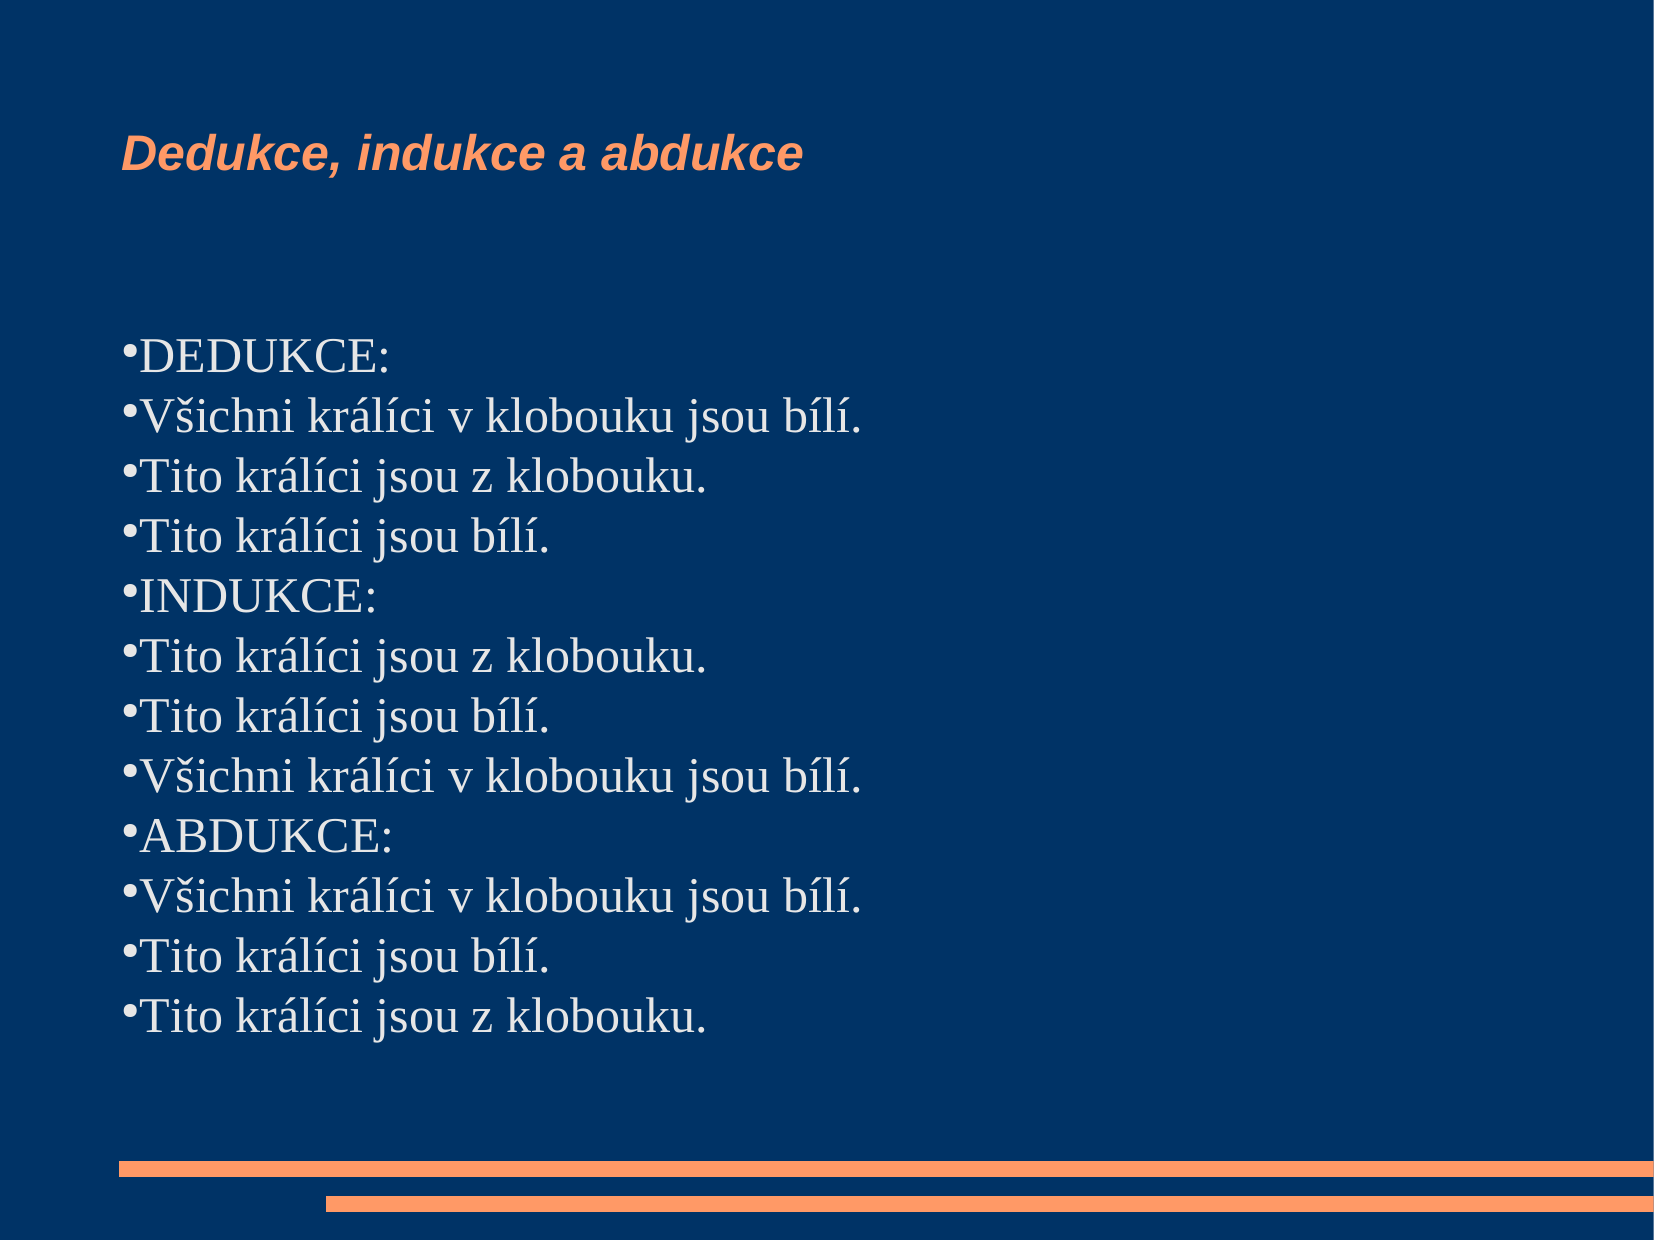

# Dedukce, indukce a abdukce
DEDUKCE:
Všichni králíci v klobouku jsou bílí.
Tito králíci jsou z klobouku.
Tito králíci jsou bílí.
INDUKCE:
Tito králíci jsou z klobouku.
Tito králíci jsou bílí.
Všichni králíci v klobouku jsou bílí.
ABDUKCE:
Všichni králíci v klobouku jsou bílí.
Tito králíci jsou bílí.
Tito králíci jsou z klobouku.